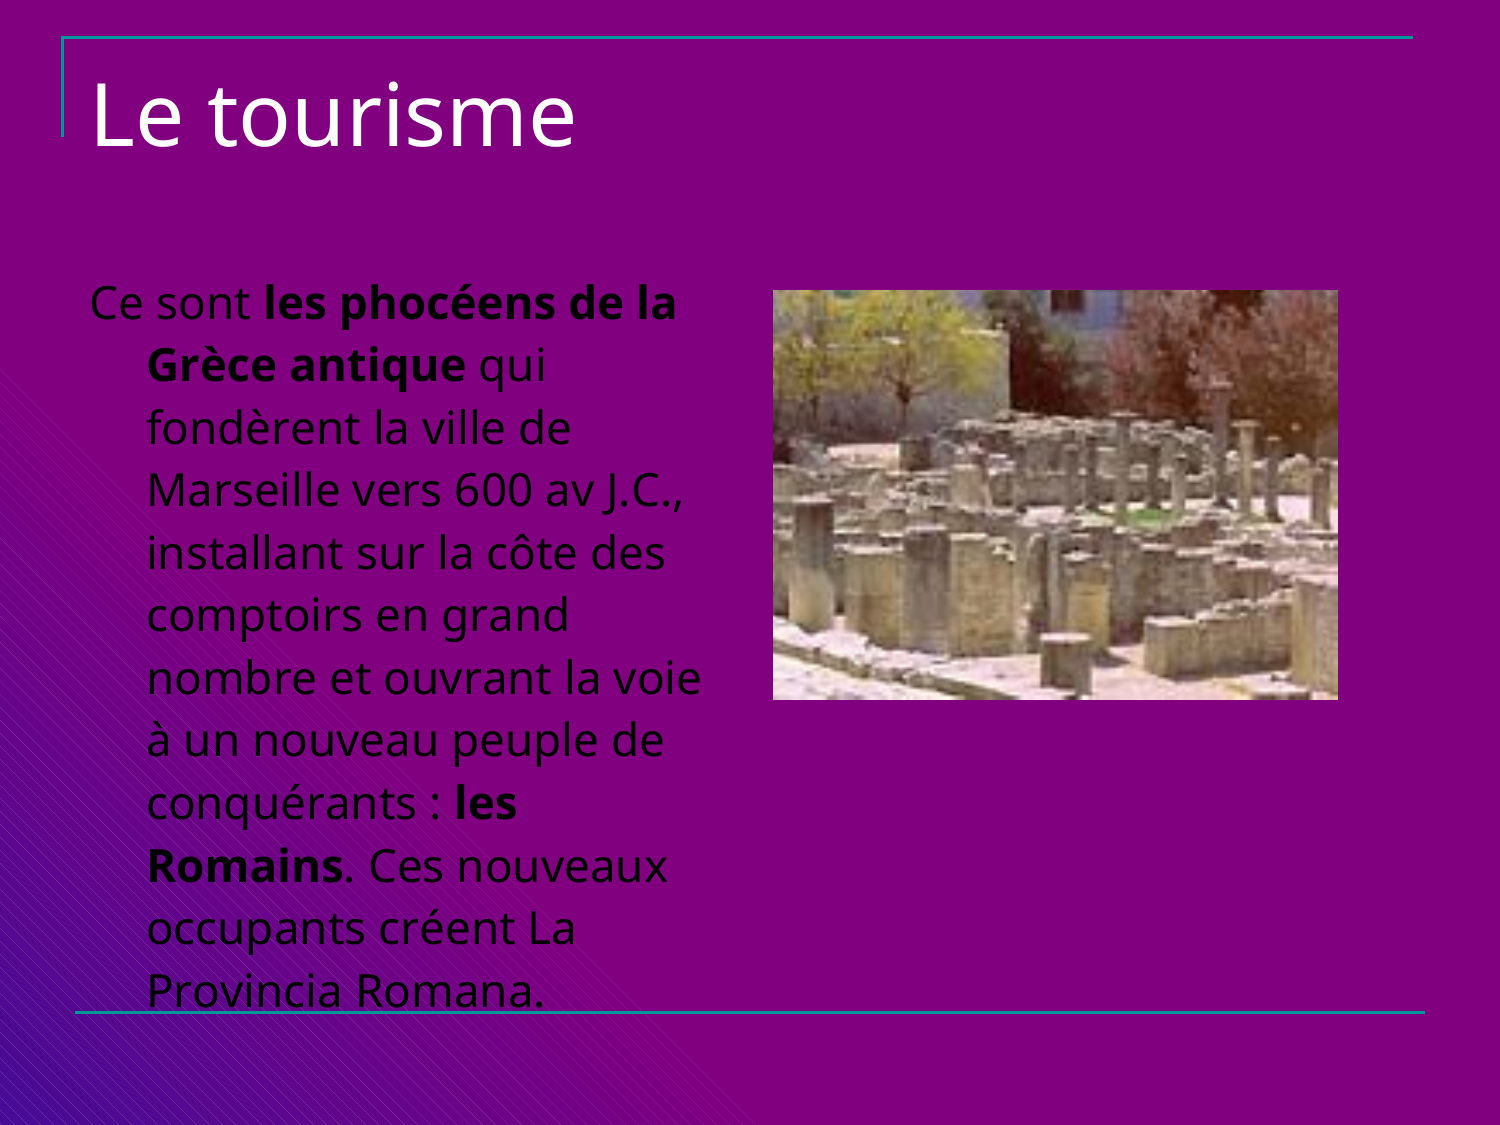

# Le tourisme
Ce sont les phocéens de la Grèce antique qui fondèrent la ville de Marseille vers 600 av J.C., installant sur la côte des comptoirs en grand nombre et ouvrant la voie à un nouveau peuple de conquérants : les Romains. Ces nouveaux occupants créent La Provincia Romana.